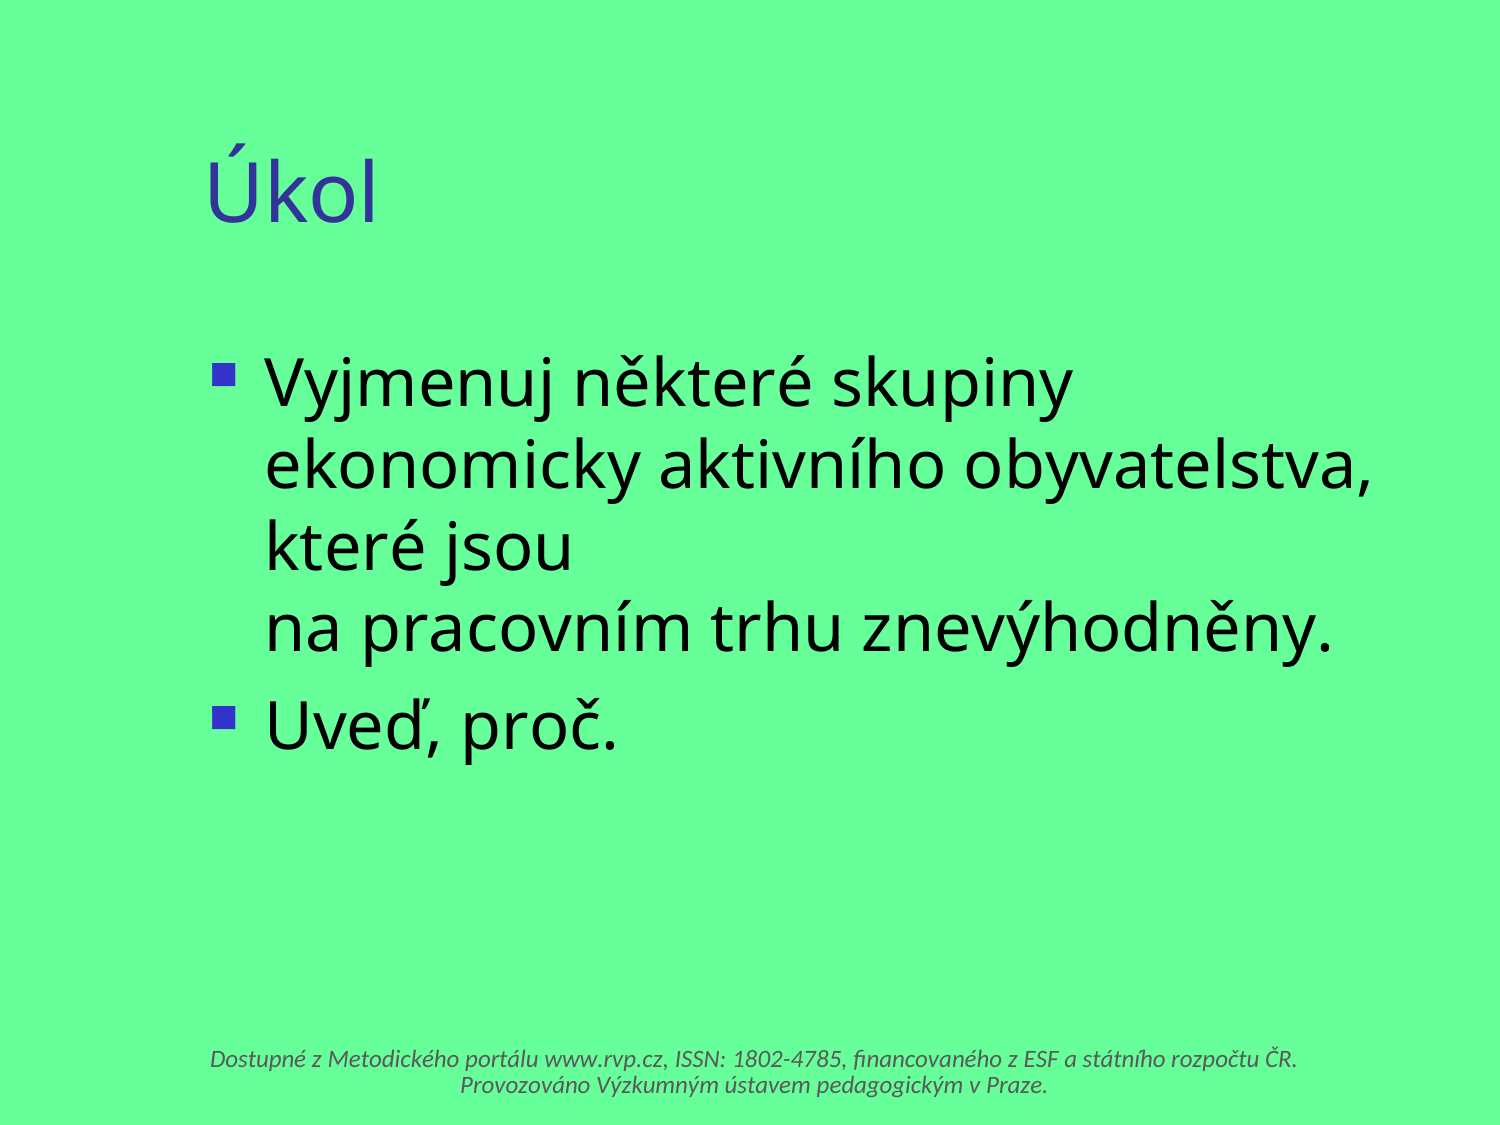

# Úkol
Vyjmenuj některé skupiny ekonomicky aktivního obyvatelstva, které jsou
na pracovním trhu znevýhodněny.
Uveď, proč.
Dostupné z Metodického portálu www.rvp.cz, ISSN: 1802-4785, financovaného z ESF a státního rozpočtu ČR. Provozováno Výzkumným ústavem pedagogickým v Praze.